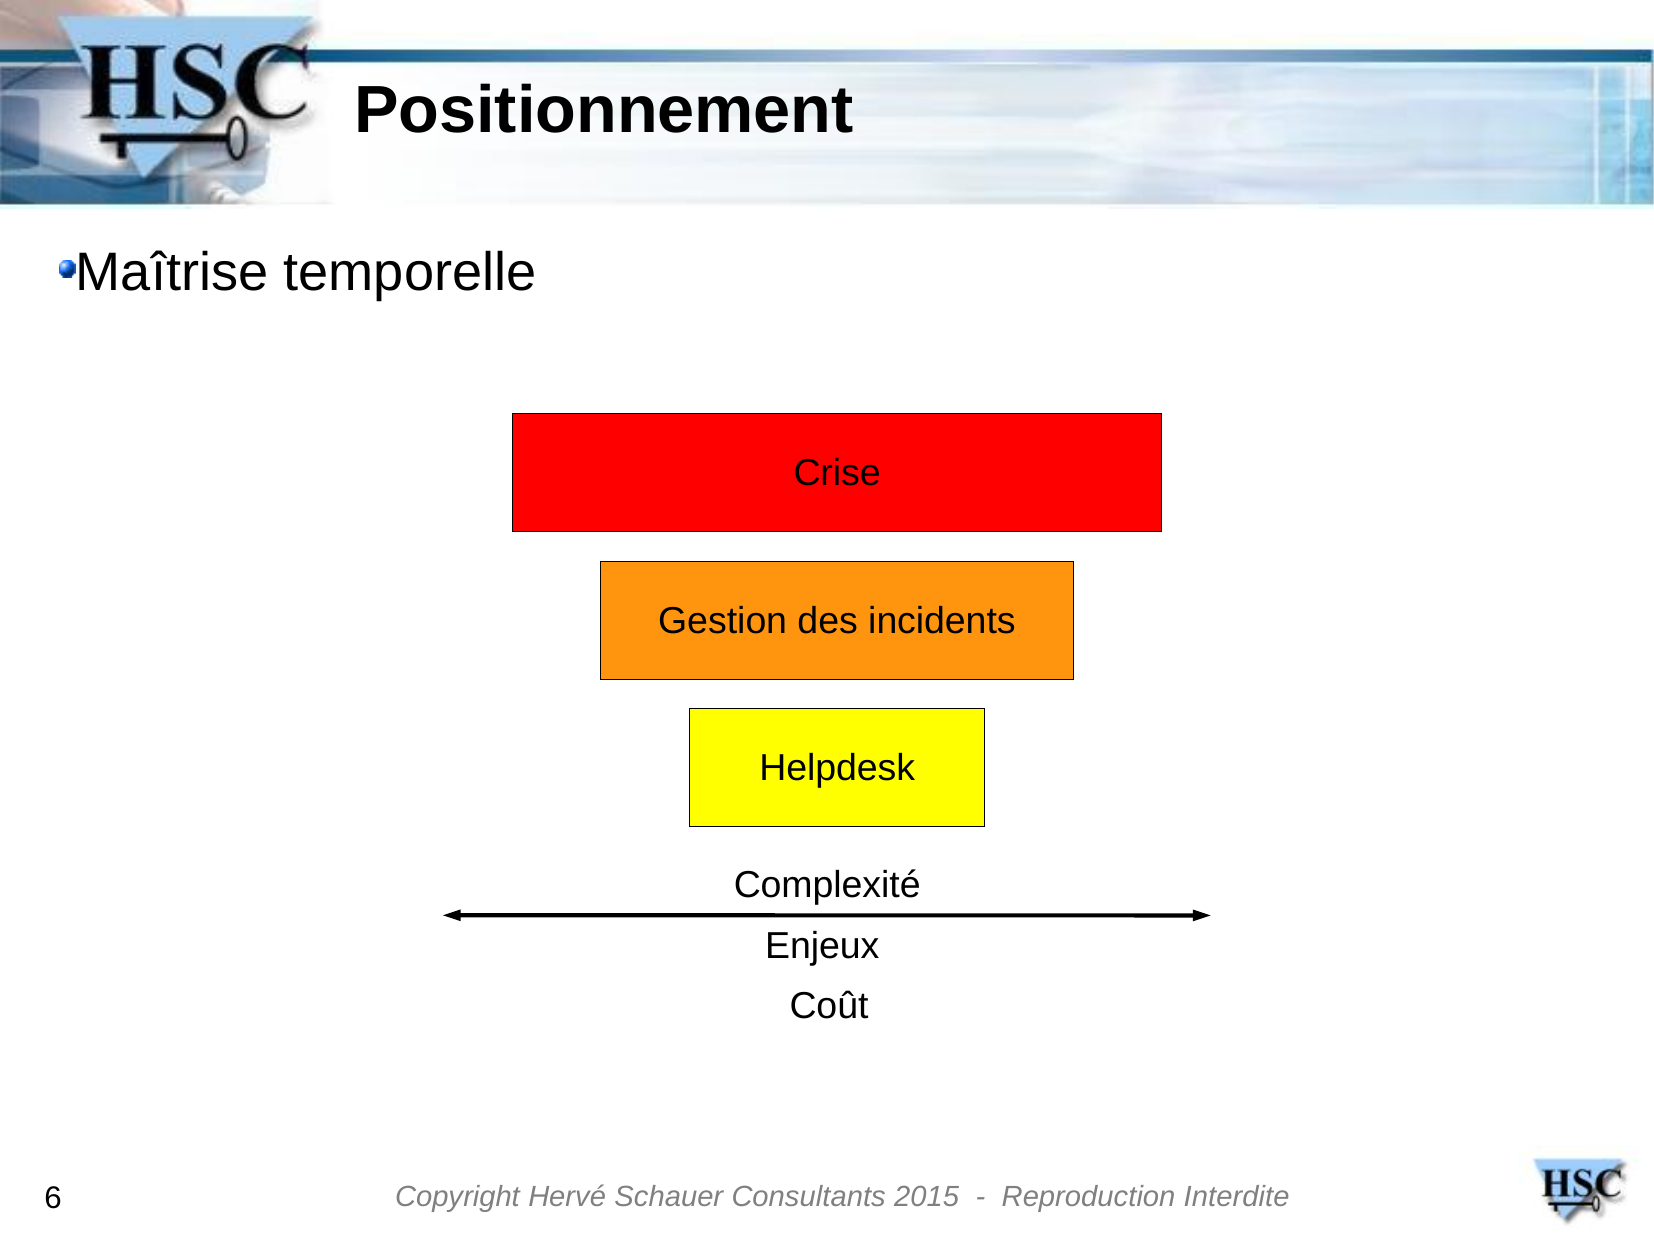

# Positionnement
Maîtrise temporelle
Crise
Gestion des incidents
Helpdesk
Complexité
Enjeux
Coût